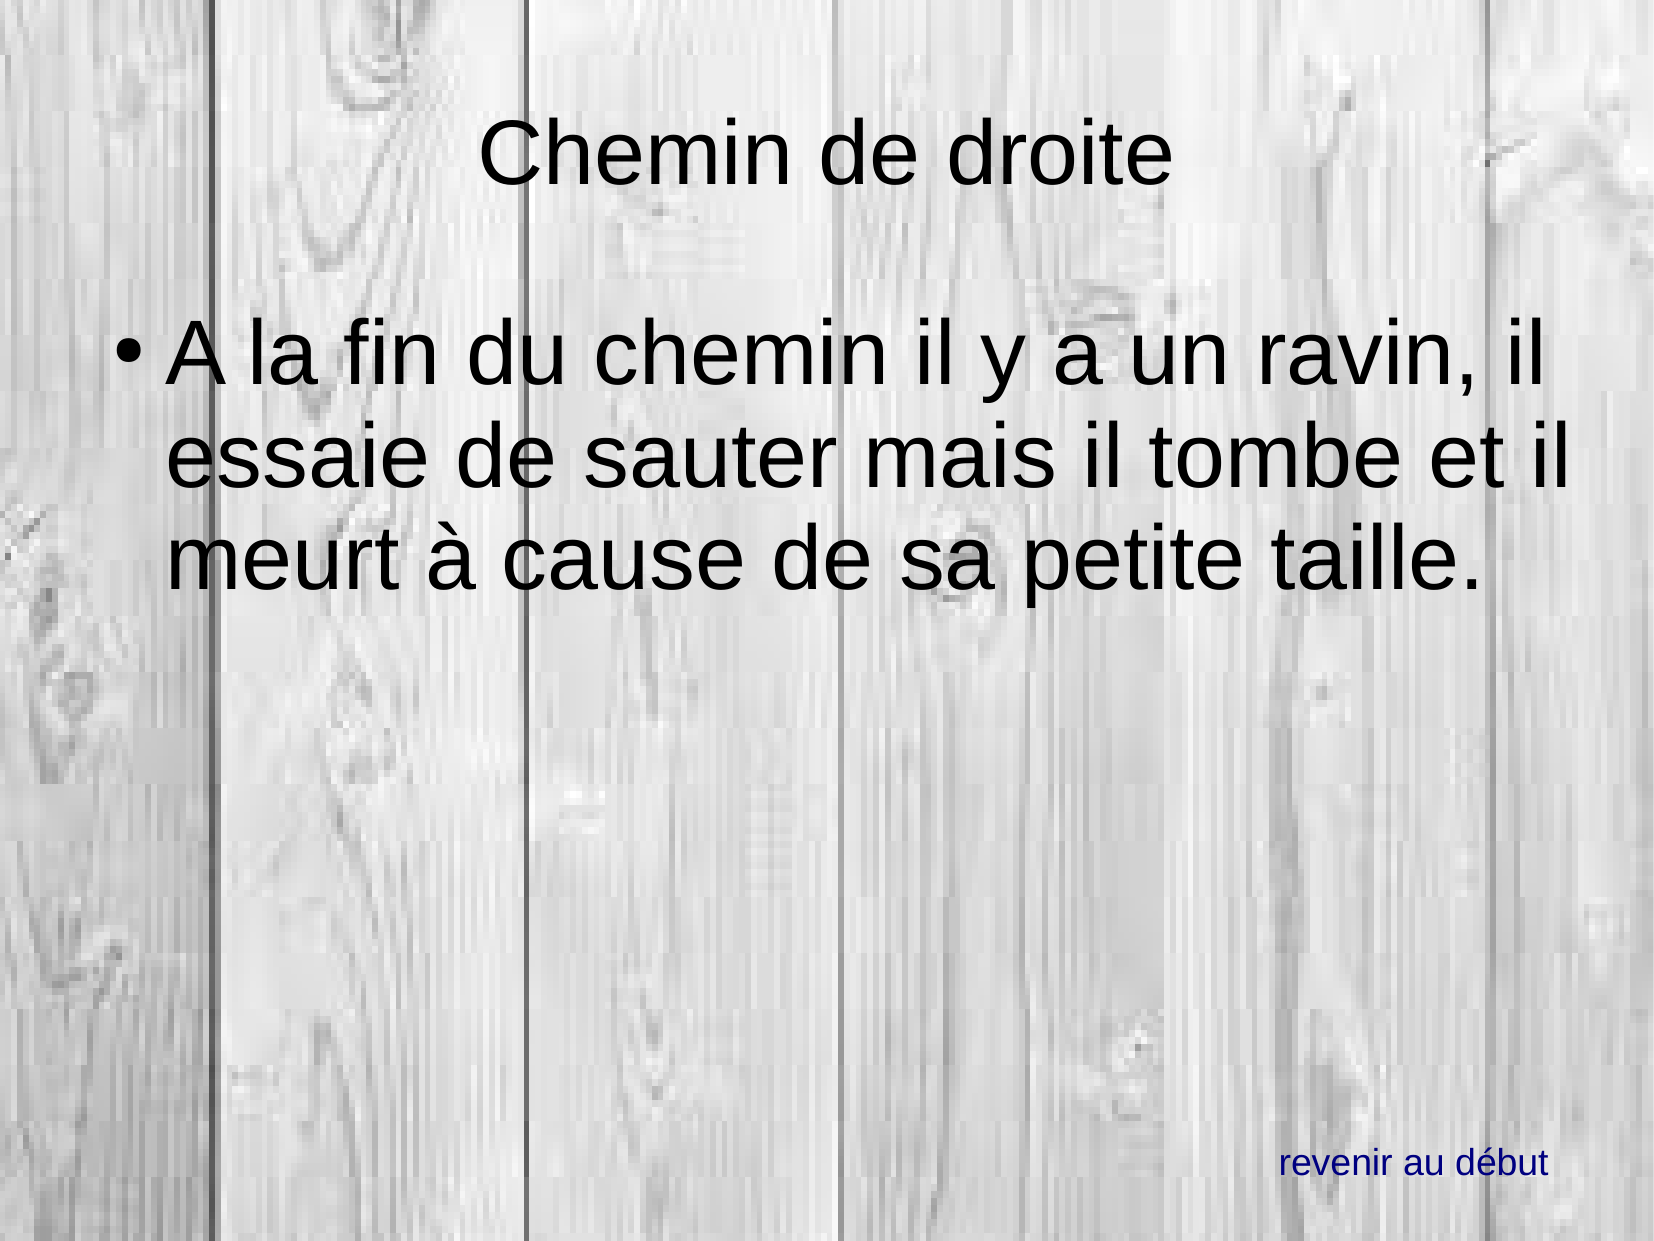

# Chemin de droite
A la fin du chemin il y a un ravin, il essaie de sauter mais il tombe et il meurt à cause de sa petite taille.
revenir au début